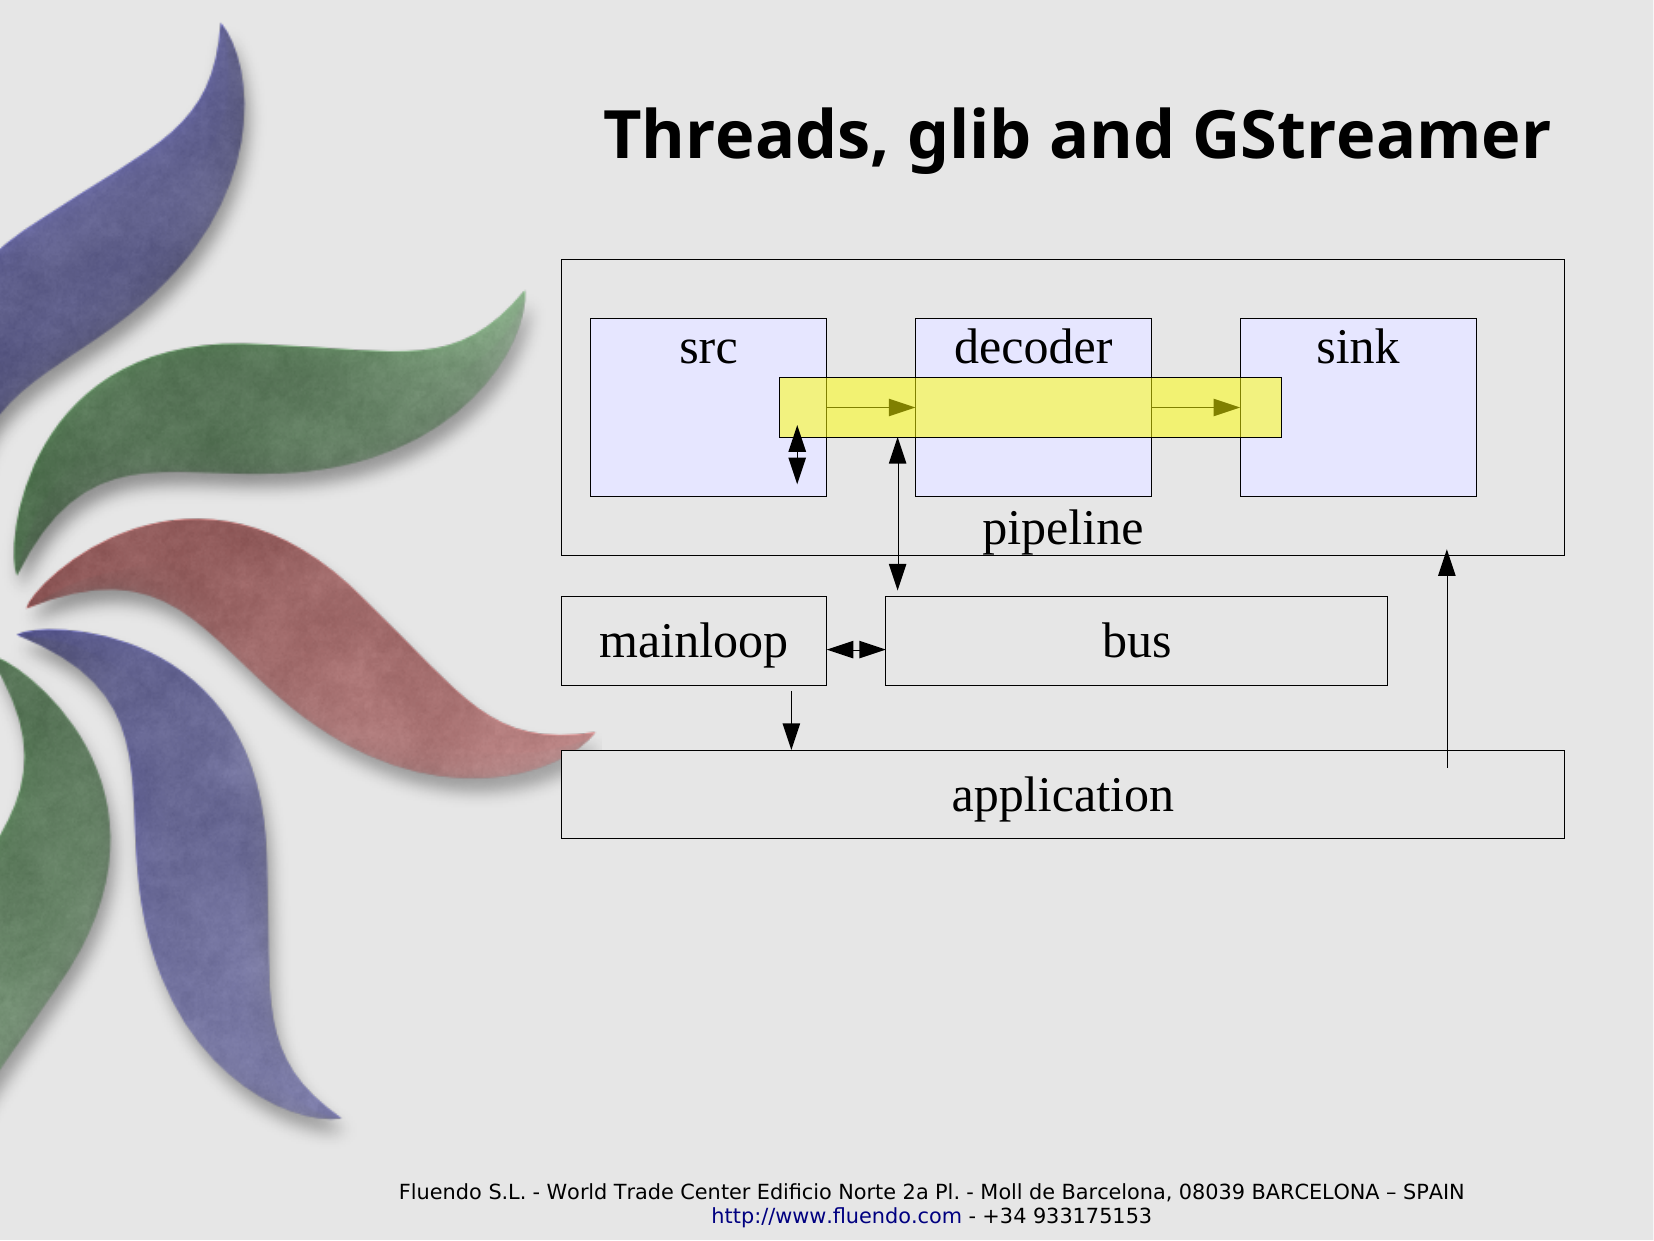

# Threads, glib and GStreamer
pipeline
src
decoder
sink
mainloop
bus
application